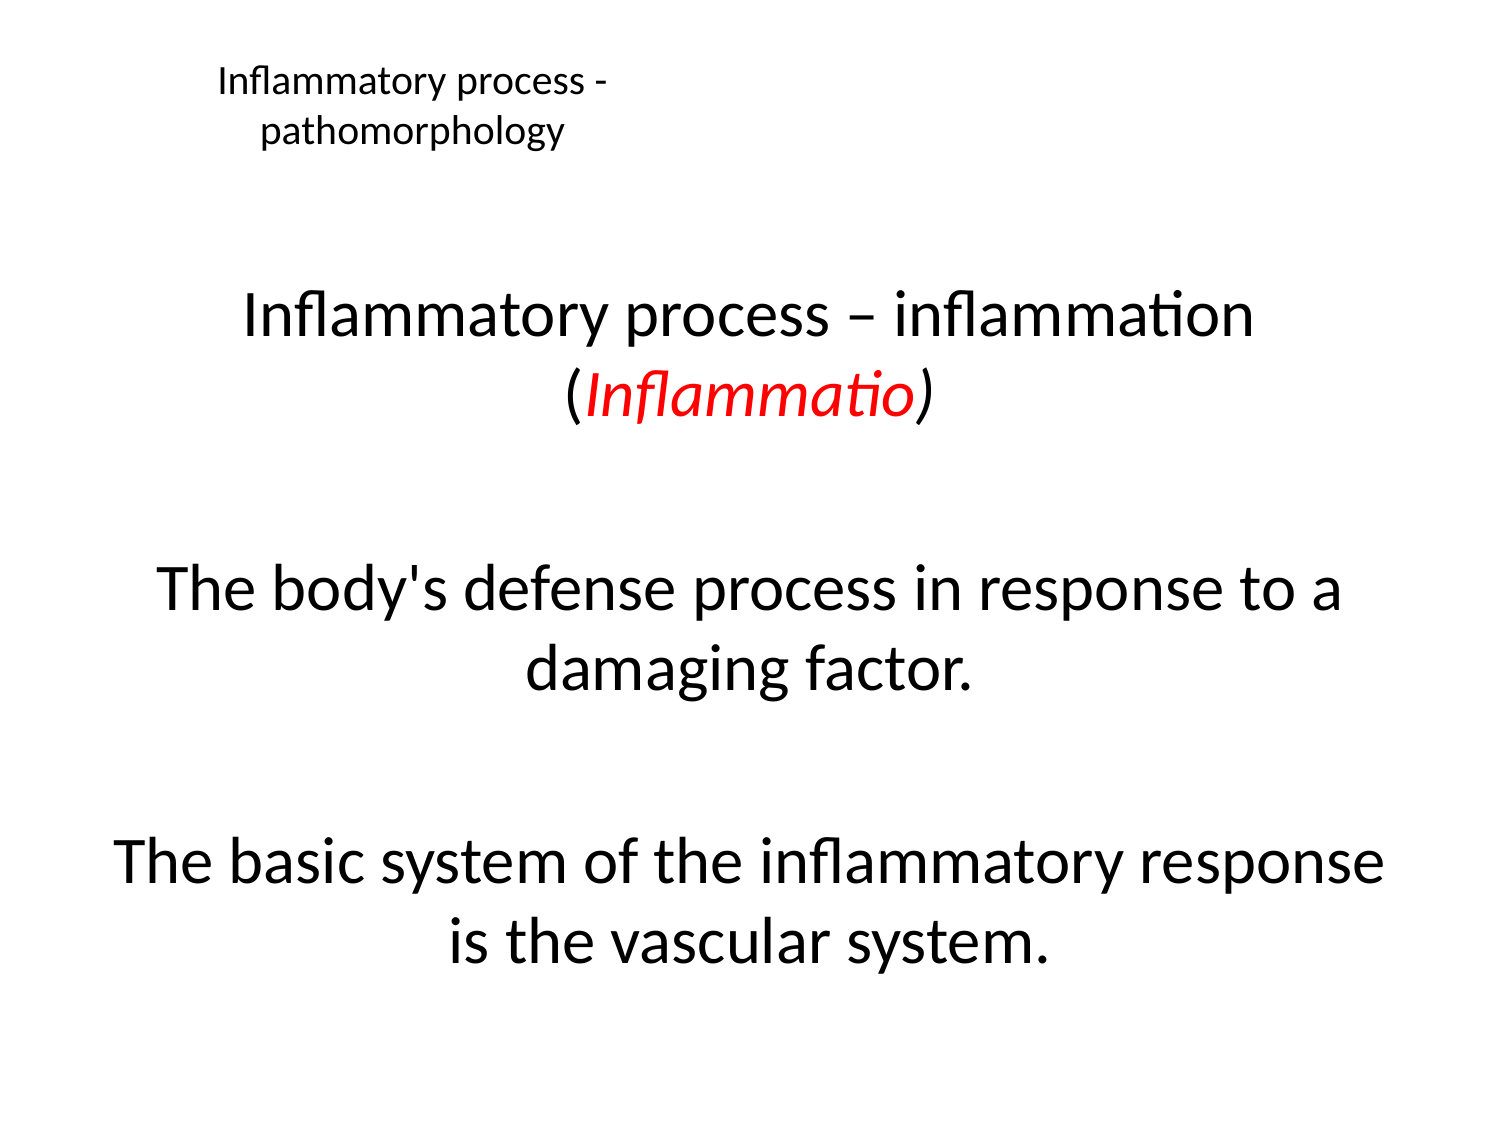

# Inflammatory process - pathomorphology
Inflammatory process – inflammation (Inflammatio)
The body's defense process in response to a damaging factor.
The basic system of the inflammatory response is the vascular system.